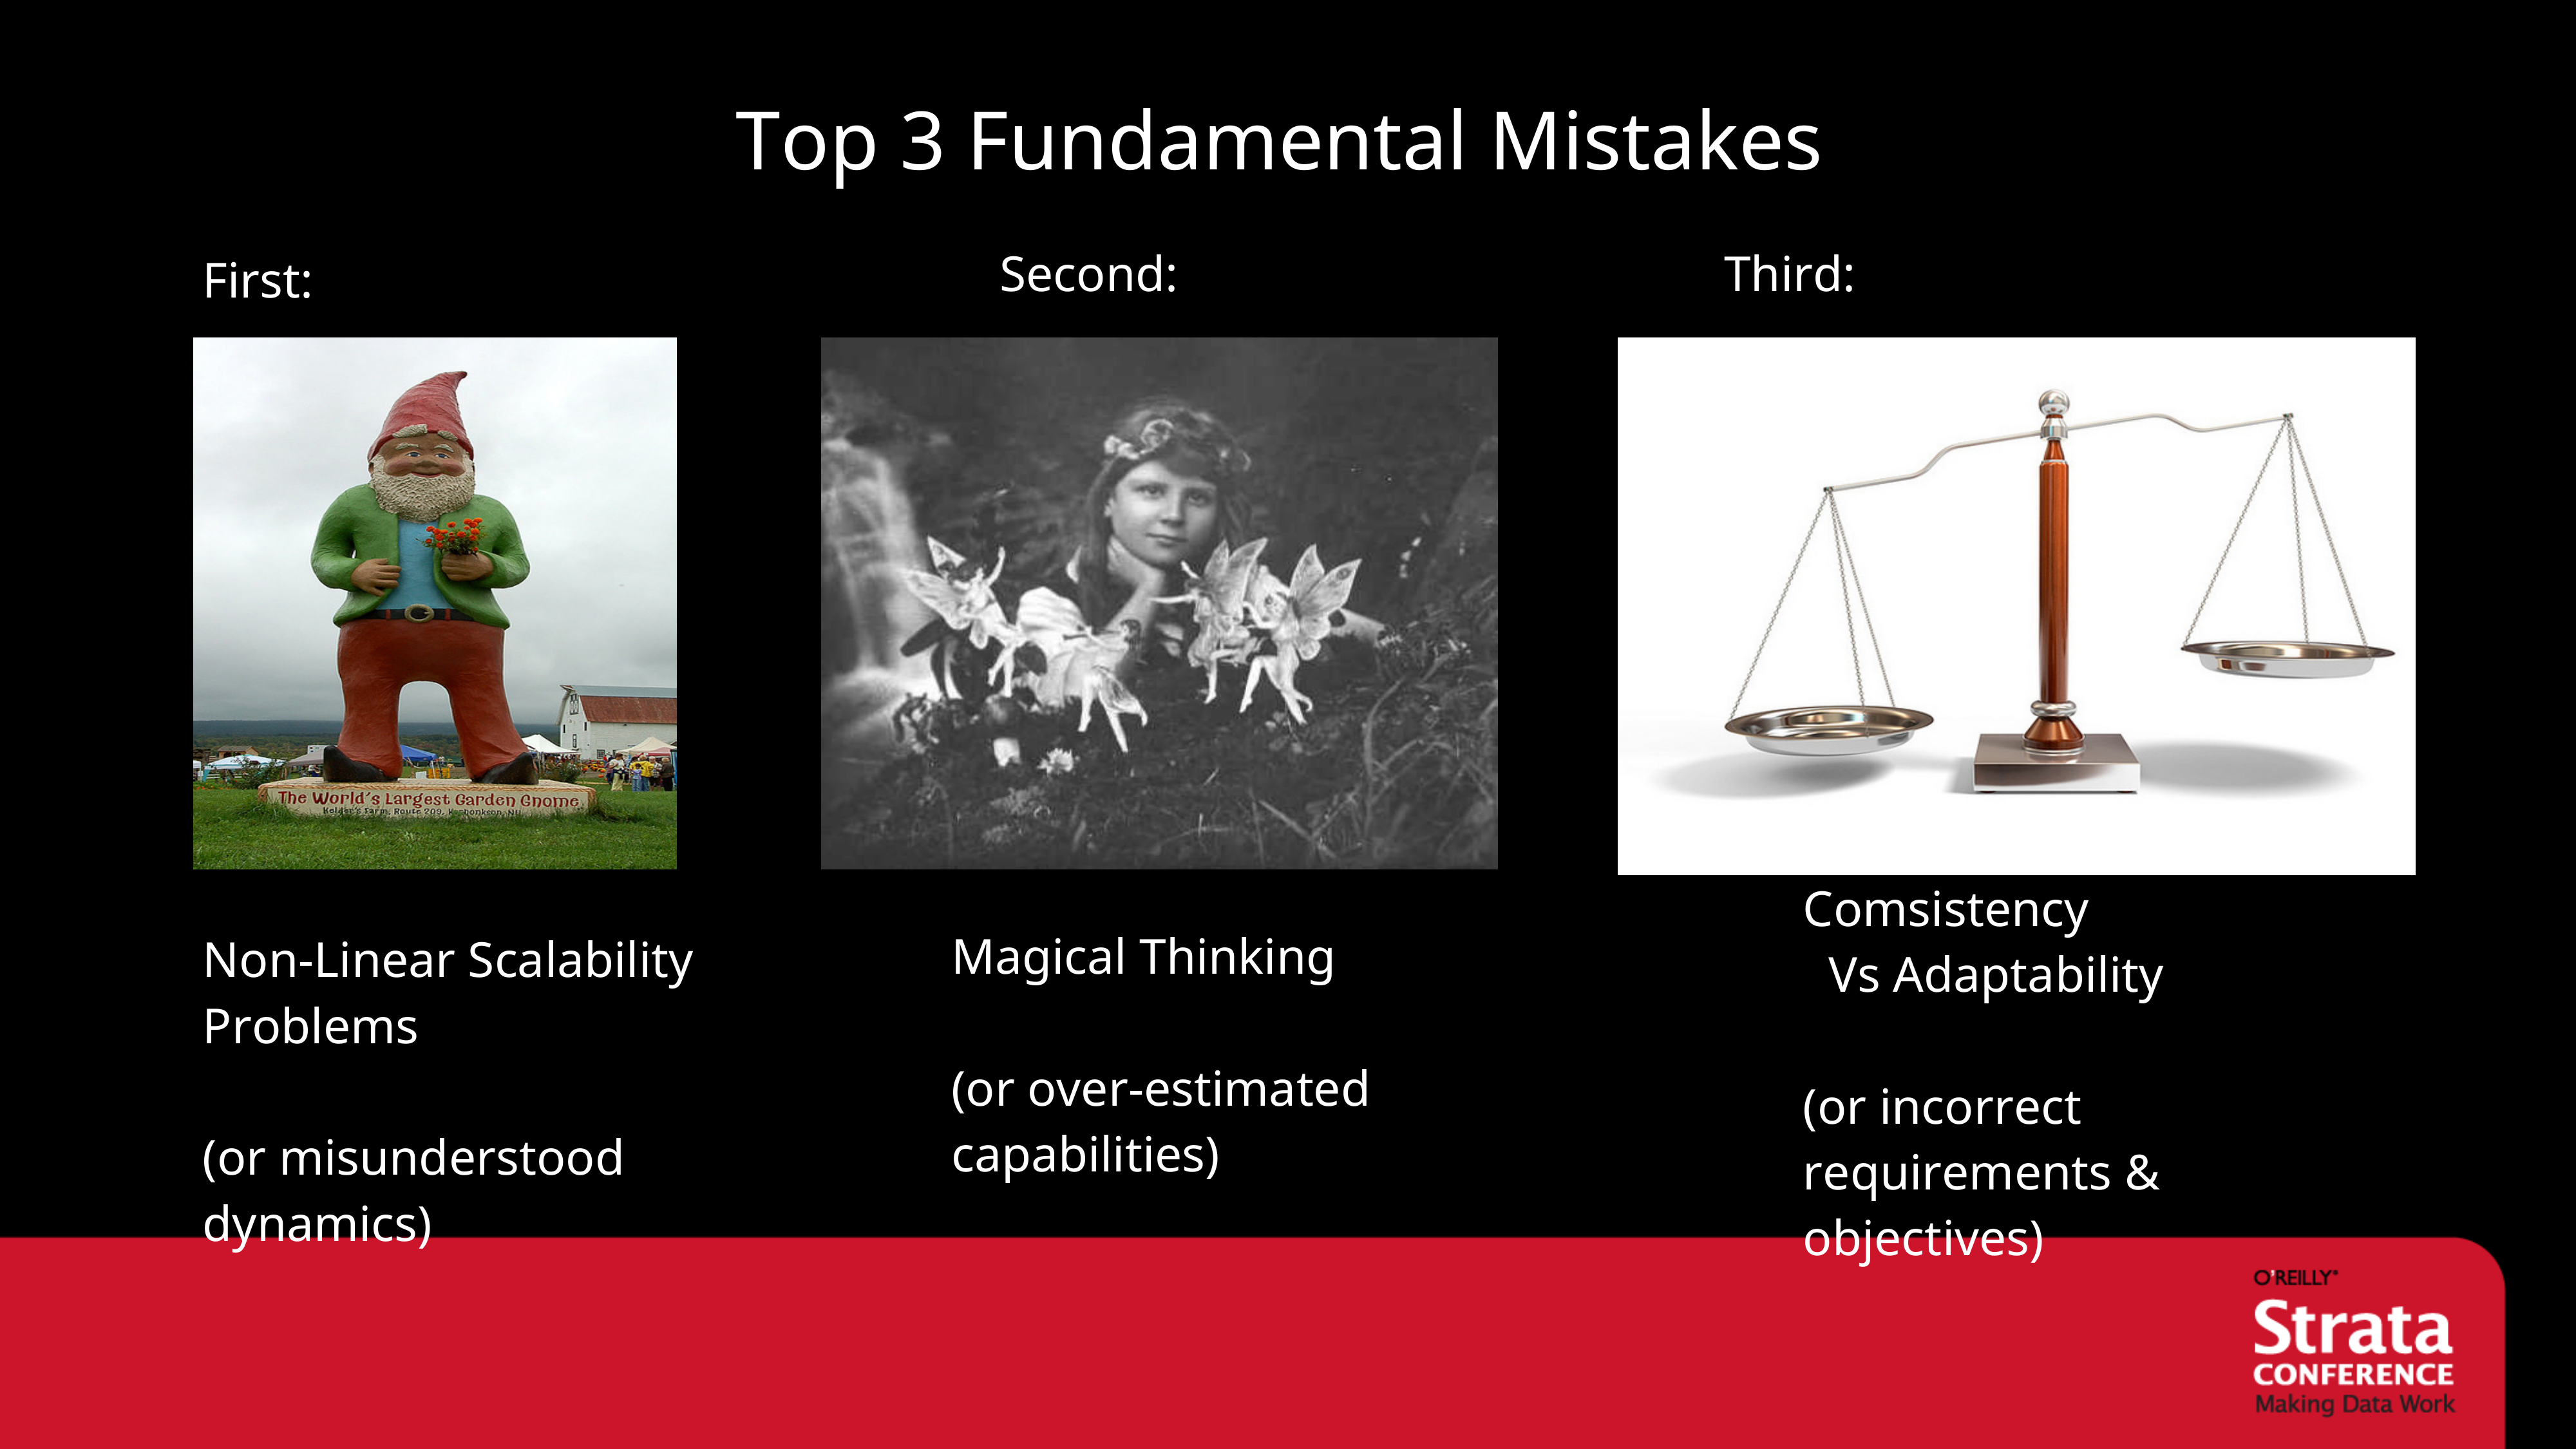

#
Top 3 Fundamental Mistakes
Second:
Third:
First:
Comsistency
 Vs Adaptability
(or incorrect requirements & objectives)
Magical Thinking
(or over-estimated capabilities)
Non-Linear Scalability Problems
(or misunderstood dynamics)